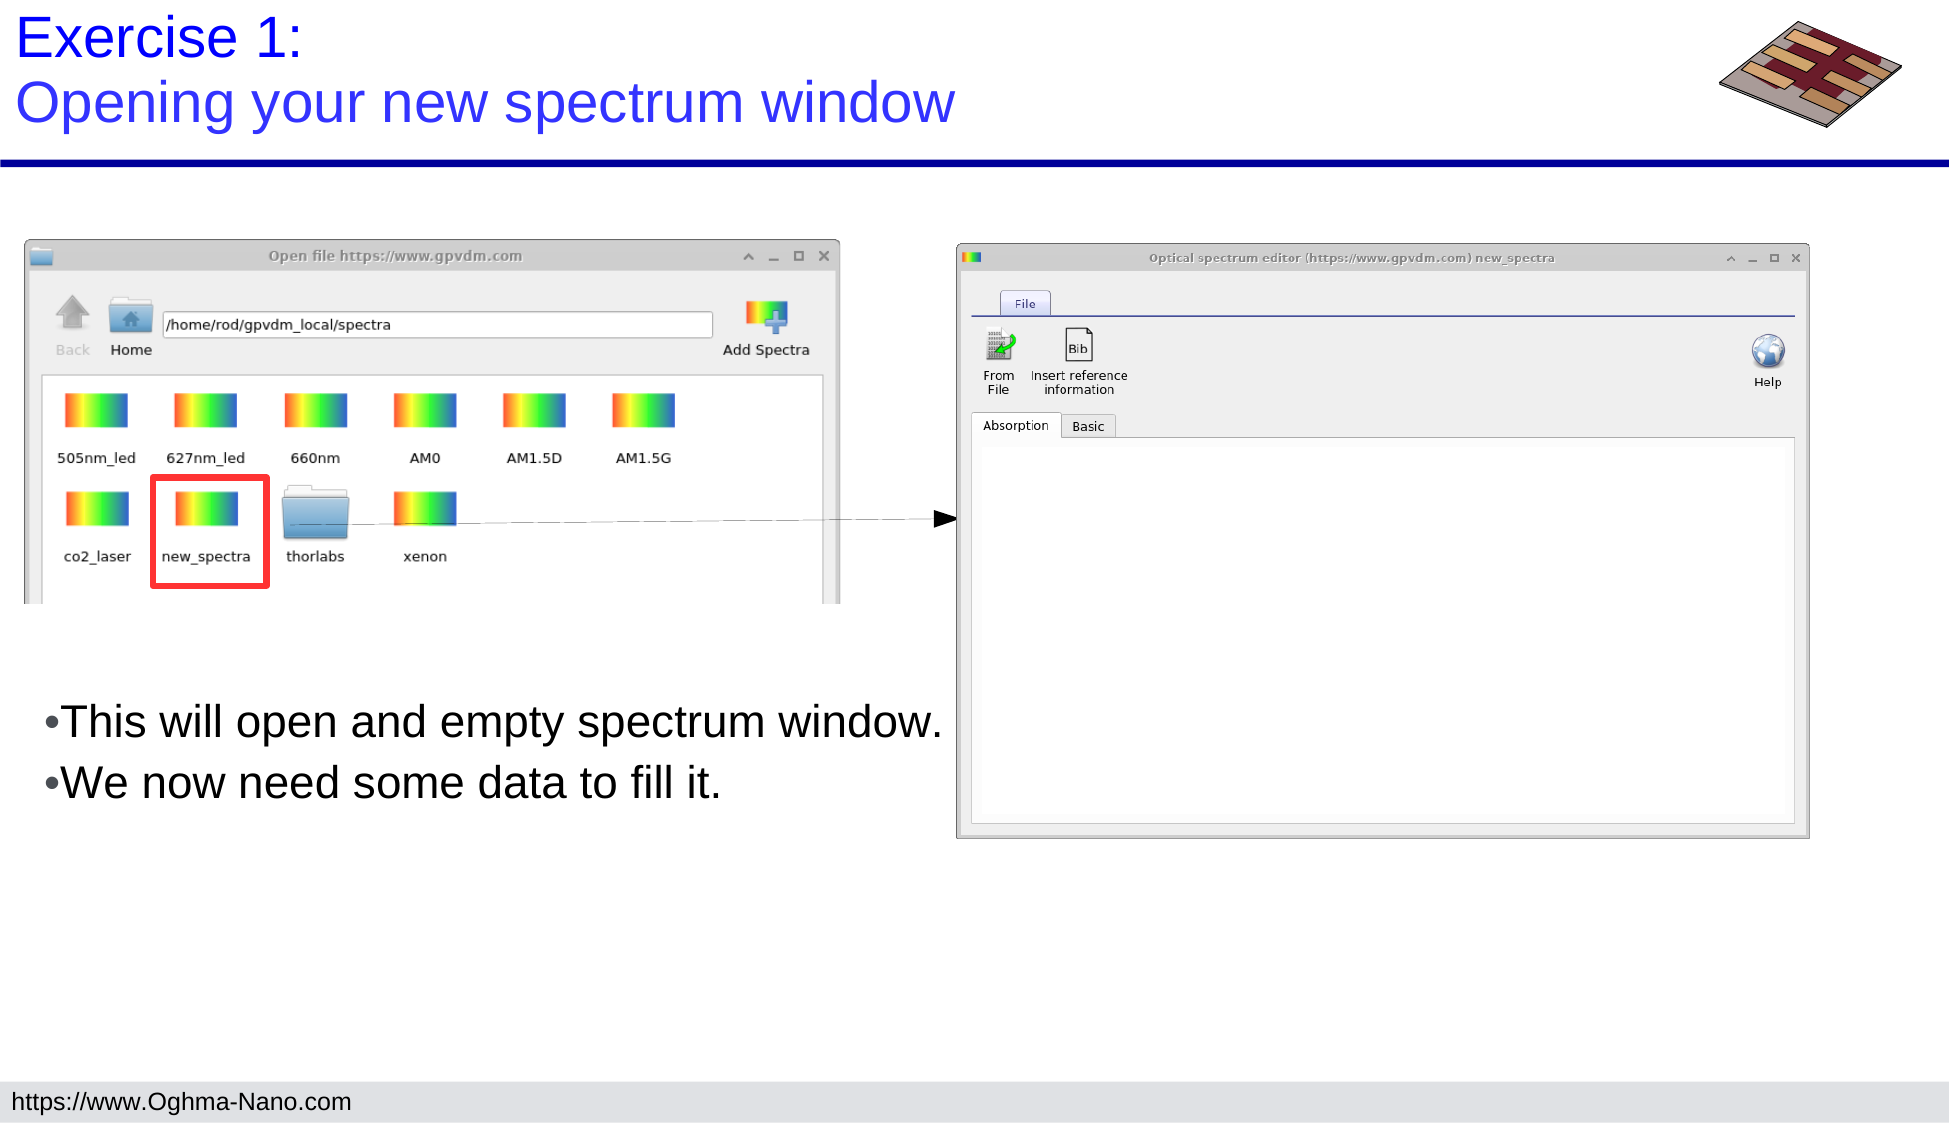

# Exercise 1: Opening your new spectrum window
This will open and empty spectrum window.
We now need some data to fill it.